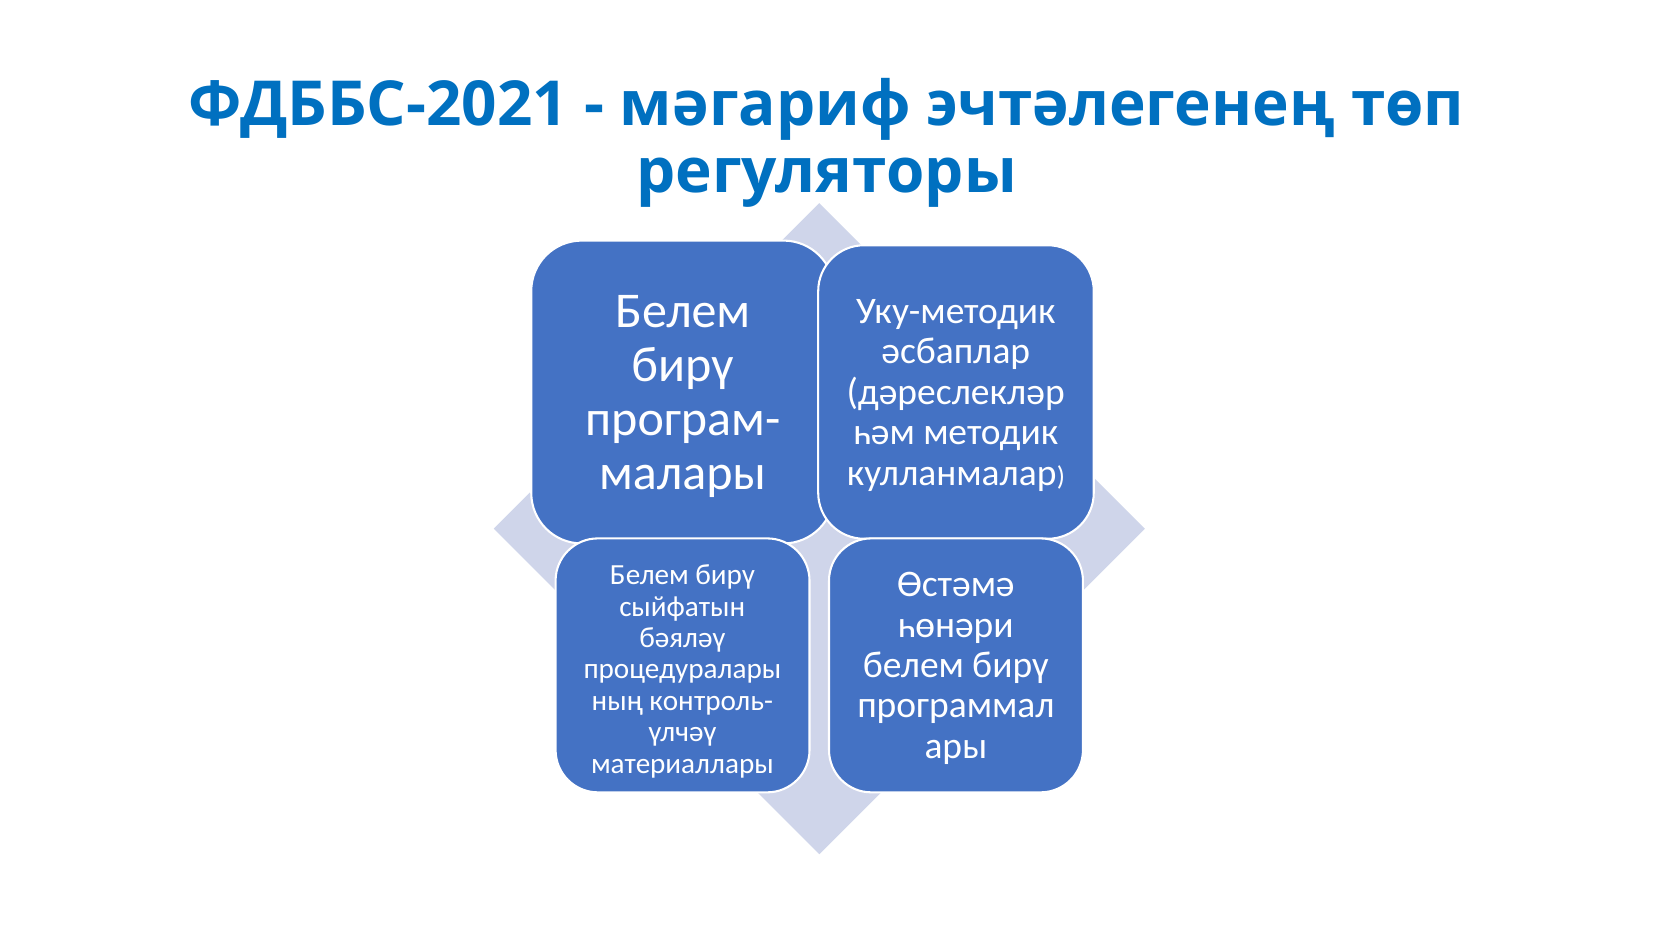

ФДББС-2021 - мәгариф эчтәлегенең төп регуляторы
Белем бирү програм-малары
Уку-методик әсбаплар (дәреслекләр һәм методик кулланмалар)
Белем бирү сыйфатын бәяләү процедураларының контроль-үлчәү материаллары
Өстәмә һөнәри белем бирү программалары